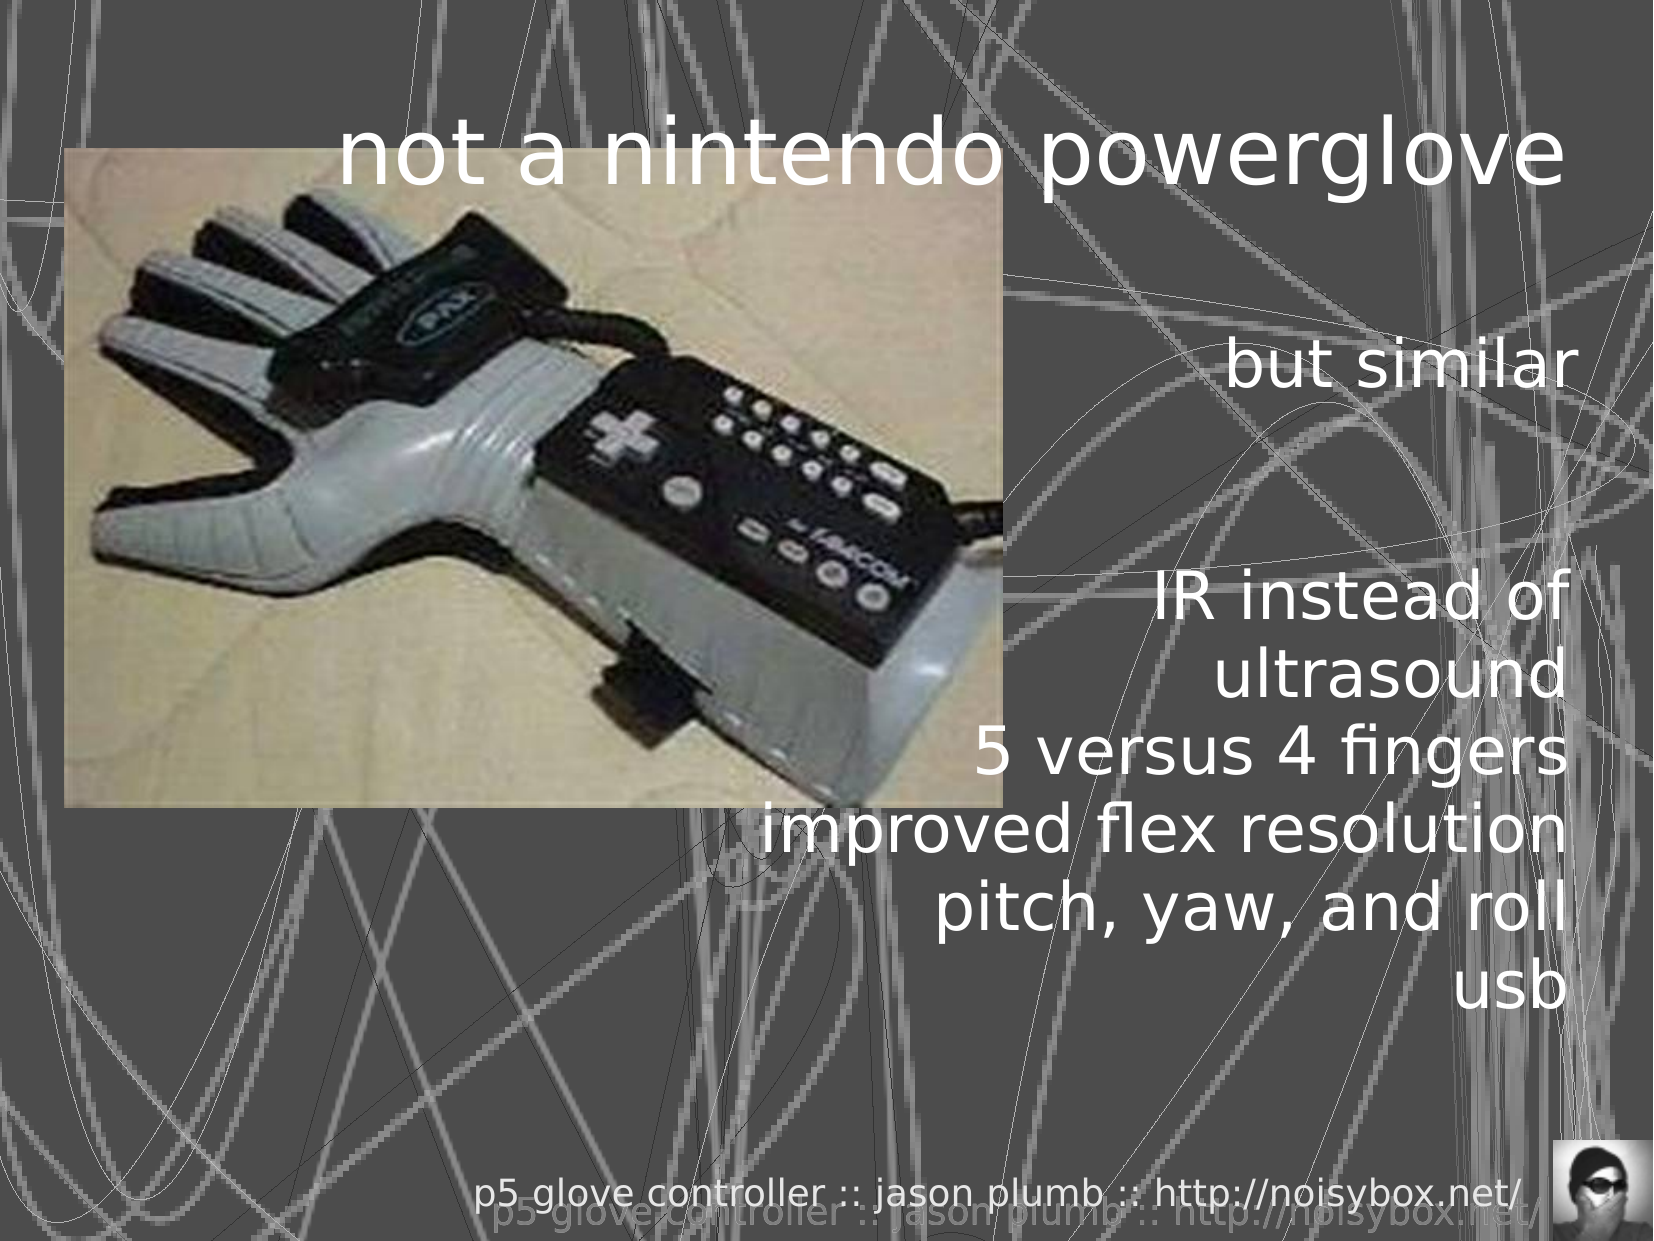

# not a nintendo powerglove
but similar
IR instead of
ultrasound
5 versus 4 fingers
improved flex resolution
pitch, yaw, and roll
usb
p5 glove controller :: jason plumb :: http://noisybox.net/